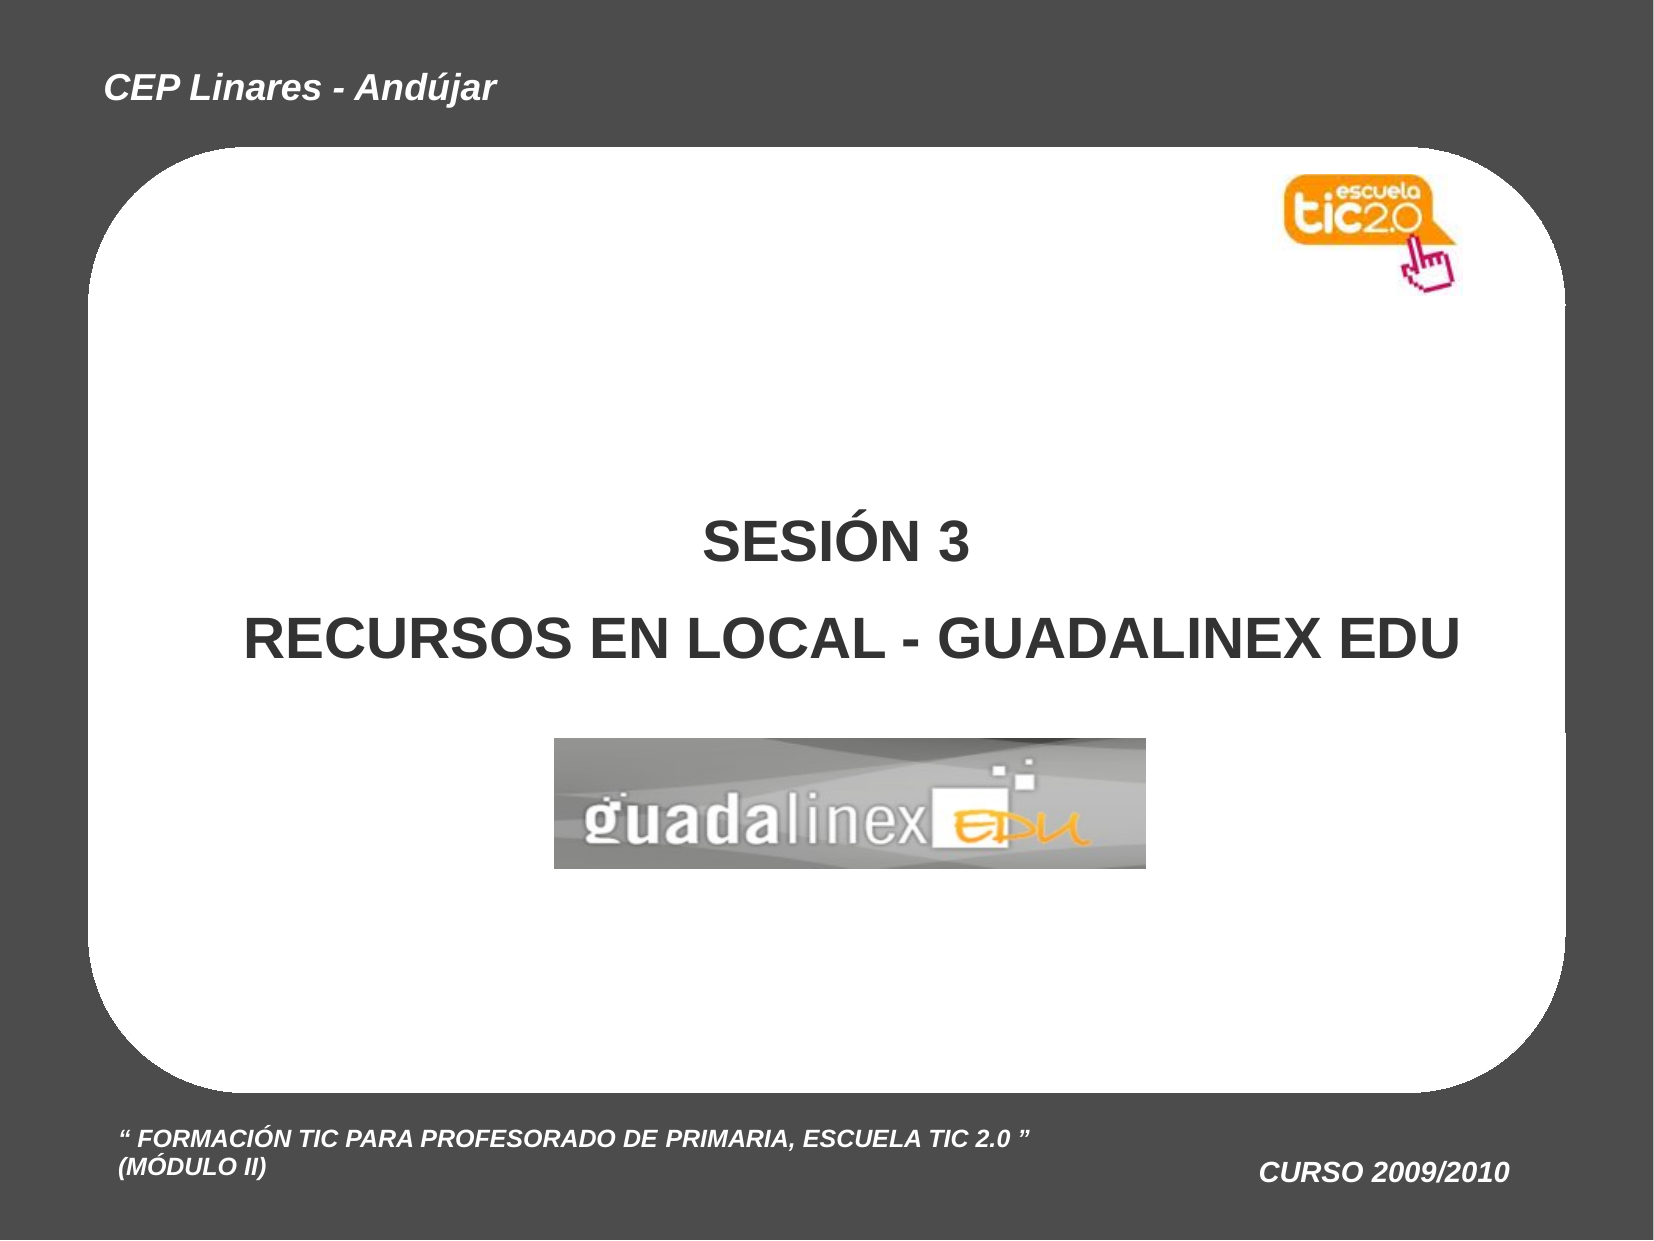

SESIÓN 3
 RECURSOS EN LOCAL - GUADALINEX EDU